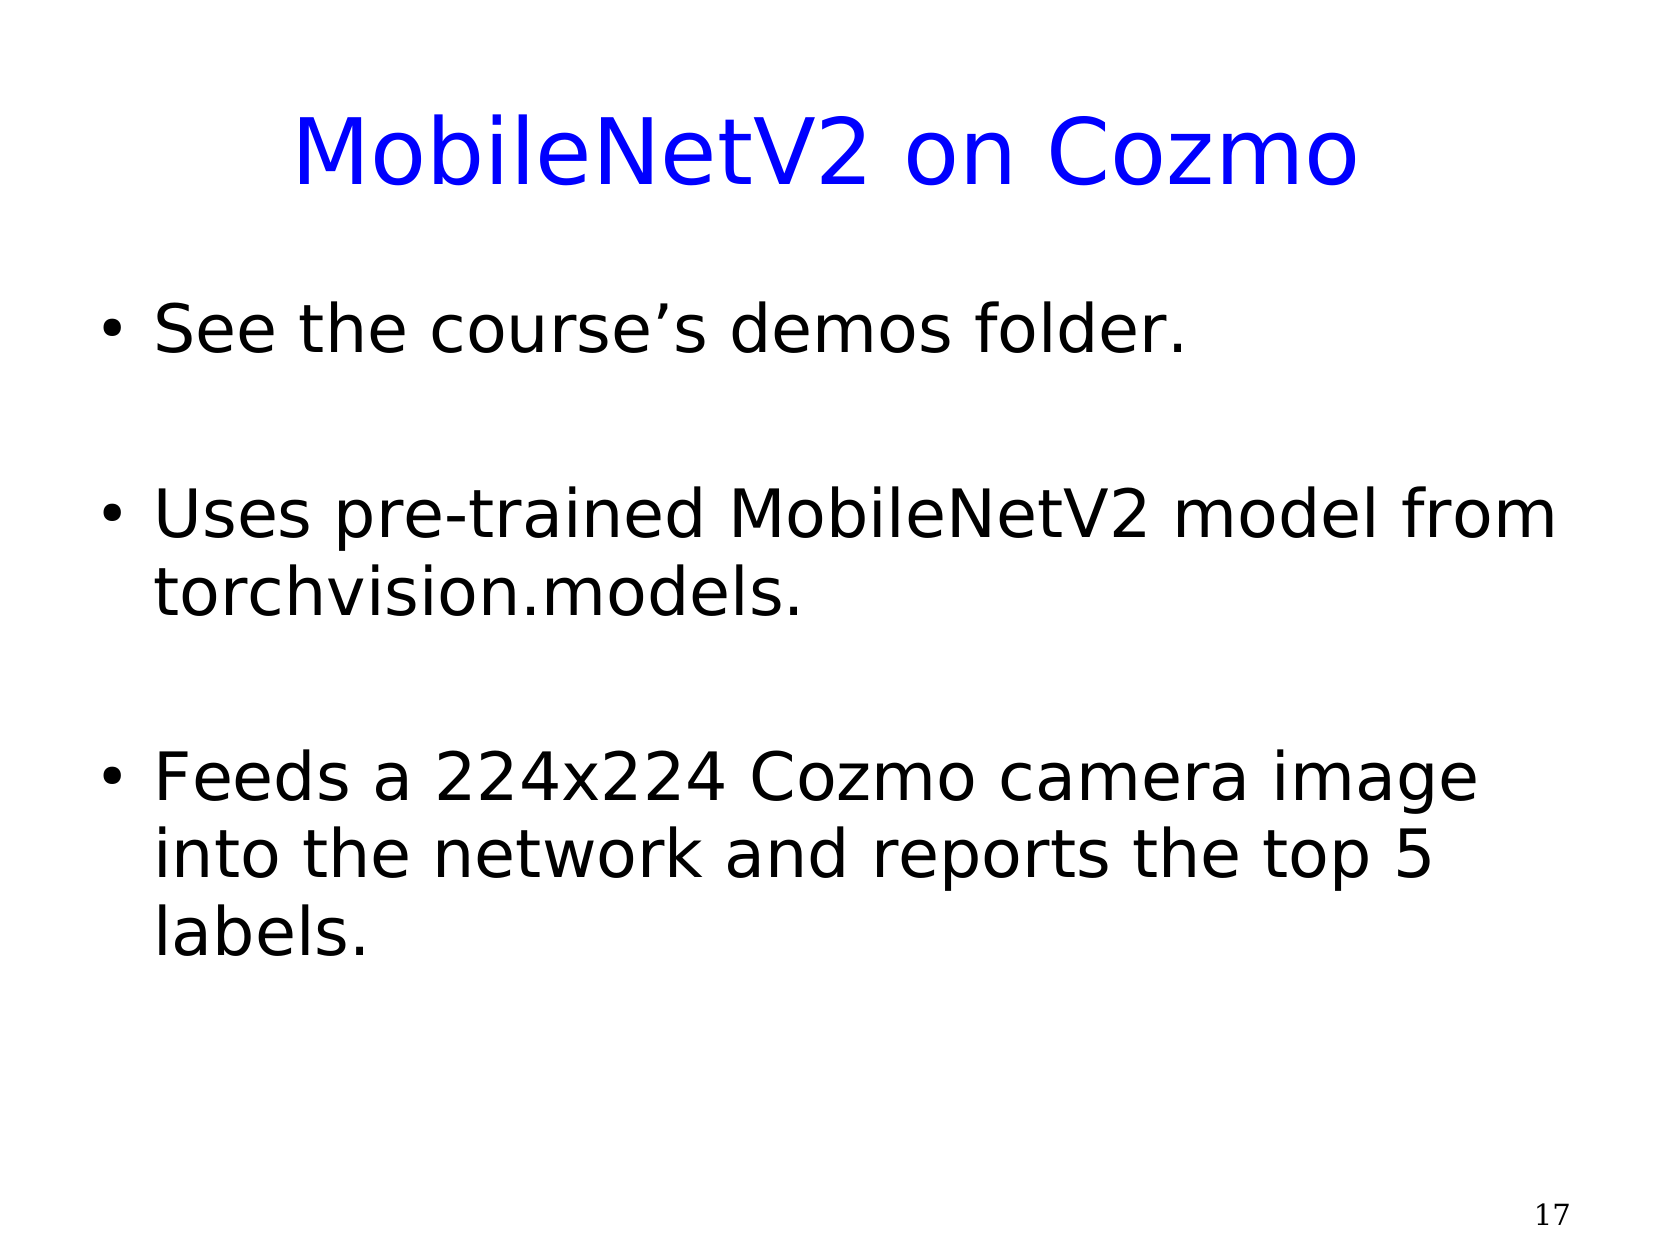

# MobileNetV2 on Cozmo
See the course’s demos folder.
Uses pre-trained MobileNetV2 model from torchvision.models.
Feeds a 224x224 Cozmo camera image into the network and reports the top 5 labels.
17